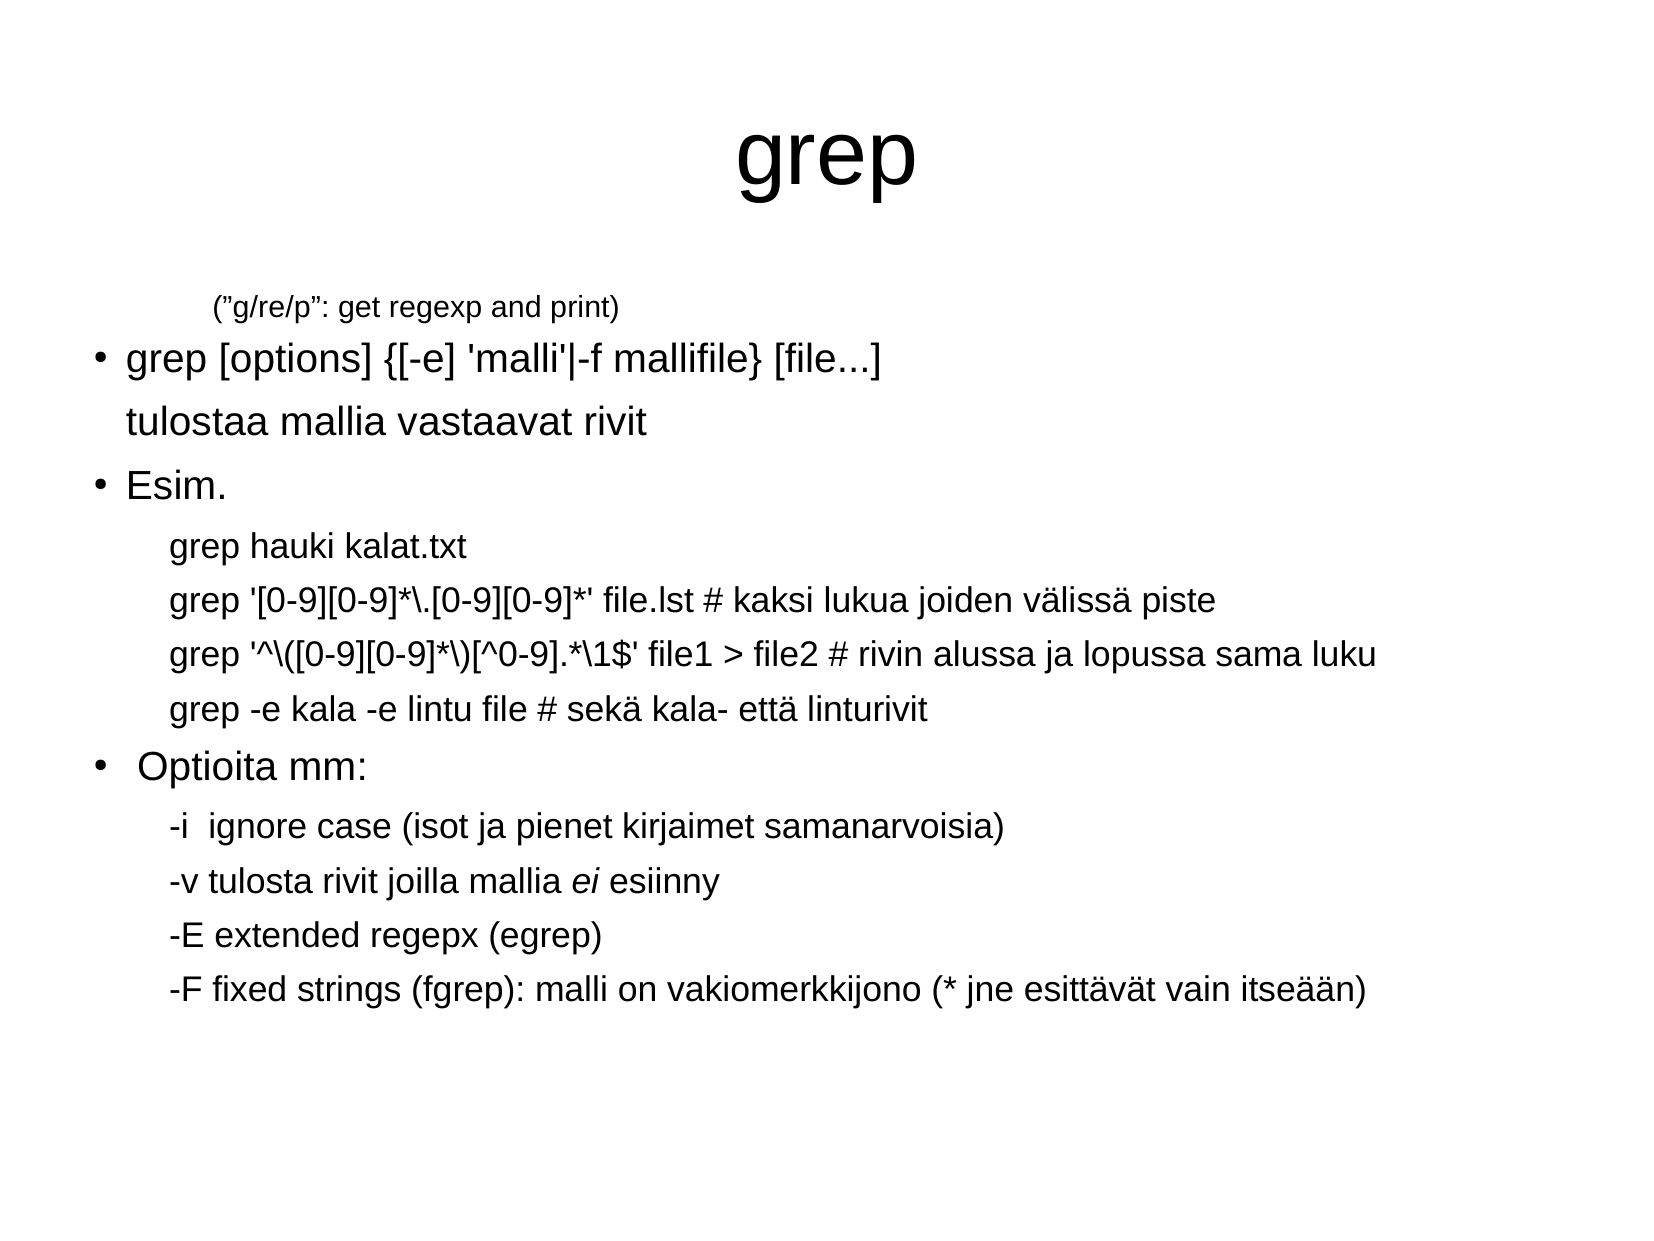

# grep
(”g/re/p”: get regexp and print)
grep [options] {[-e] 'malli'|-f mallifile} [file...]
tulostaa mallia vastaavat rivit
Esim.
grep hauki kalat.txt
grep '[0-9][0-9]*\.[0-9][0-9]*' file.lst # kaksi lukua joiden välissä piste
grep '^\([0-9][0-9]*\)[^0-9].*\1$' file1 > file2 # rivin alussa ja lopussa sama luku
grep -e kala -e lintu file # sekä kala- että linturivit
 Optioita mm:
-i ignore case (isot ja pienet kirjaimet samanarvoisia)
-v tulosta rivit joilla mallia ei esiinny
-E extended regepx (egrep)
-F fixed strings (fgrep): malli on vakiomerkkijono (* jne esittävät vain itseään)